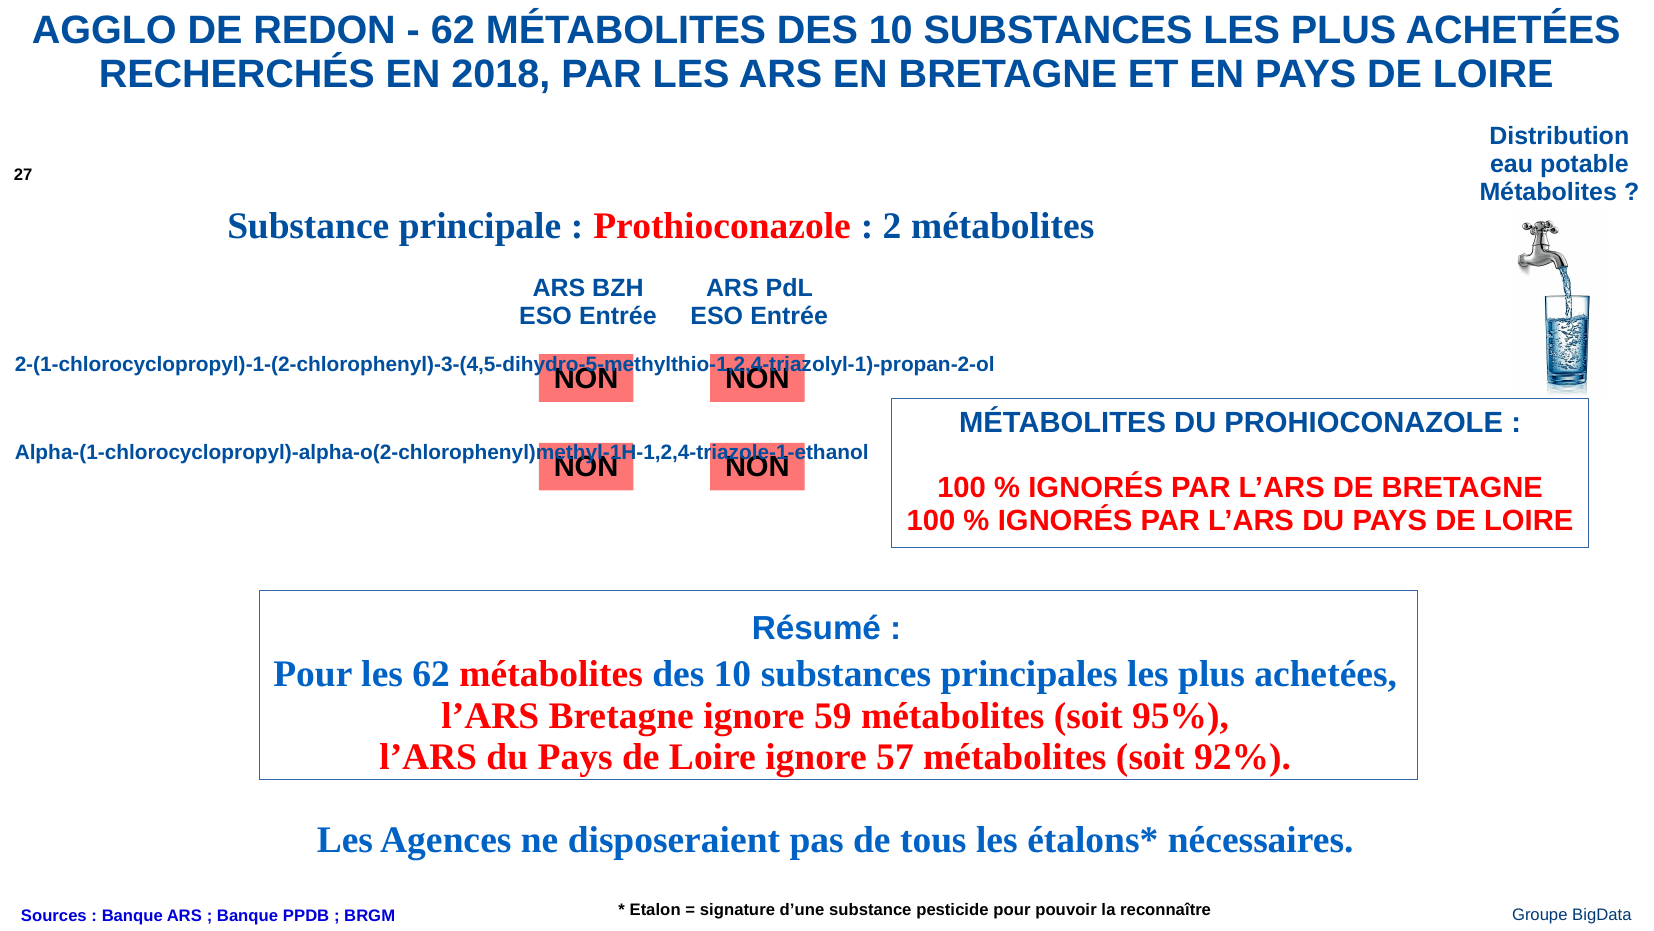

AGGLO DE REDON - 62 MÉTABOLITES DES 10 SUBSTANCES LES PLUS ACHETÉES
RECHERCHÉS EN 2018, PAR LES ARS EN BRETAGNE ET EN PAYS DE LOIRE
Distribution
eau potable
Métabolites ?
Substance principale : Prothioconazole : 2 métabolites
ARS BZH
ESO Entrée
ARS PdL
ESO Entrée
2-(1-chlorocyclopropyl)-1-(2-chlorophenyl)-3-(4,5-dihydro-5-methylthio-1,2,4-triazolyl-1)-propan-2-ol
NON
NON
MÉTABOLITES DU PROHIOCONAZOLE :
100 % IGNORÉS PAR L’ARS DE BRETAGNE
100 % IGNORÉS PAR L’ARS DU PAYS DE LOIRE
Alpha-(1-chlorocyclopropyl)-alpha-o(2-chlorophenyl)methyl-1H-1,2,4-triazole-1-ethanol
NON
NON
Résumé :
Pour les 62 métabolites des 10 substances principales les plus achetées,
l’ARS Bretagne ignore 59 métabolites (soit 95%),
l’ARS du Pays de Loire ignore 57 métabolites (soit 92%).
Les Agences ne disposeraient pas de tous les étalons* nécessaires.
* Etalon = signature d’une substance pesticide pour pouvoir la reconnaître
Groupe BigData
Sources : Banque ARS ; Banque PPDB ; BRGM